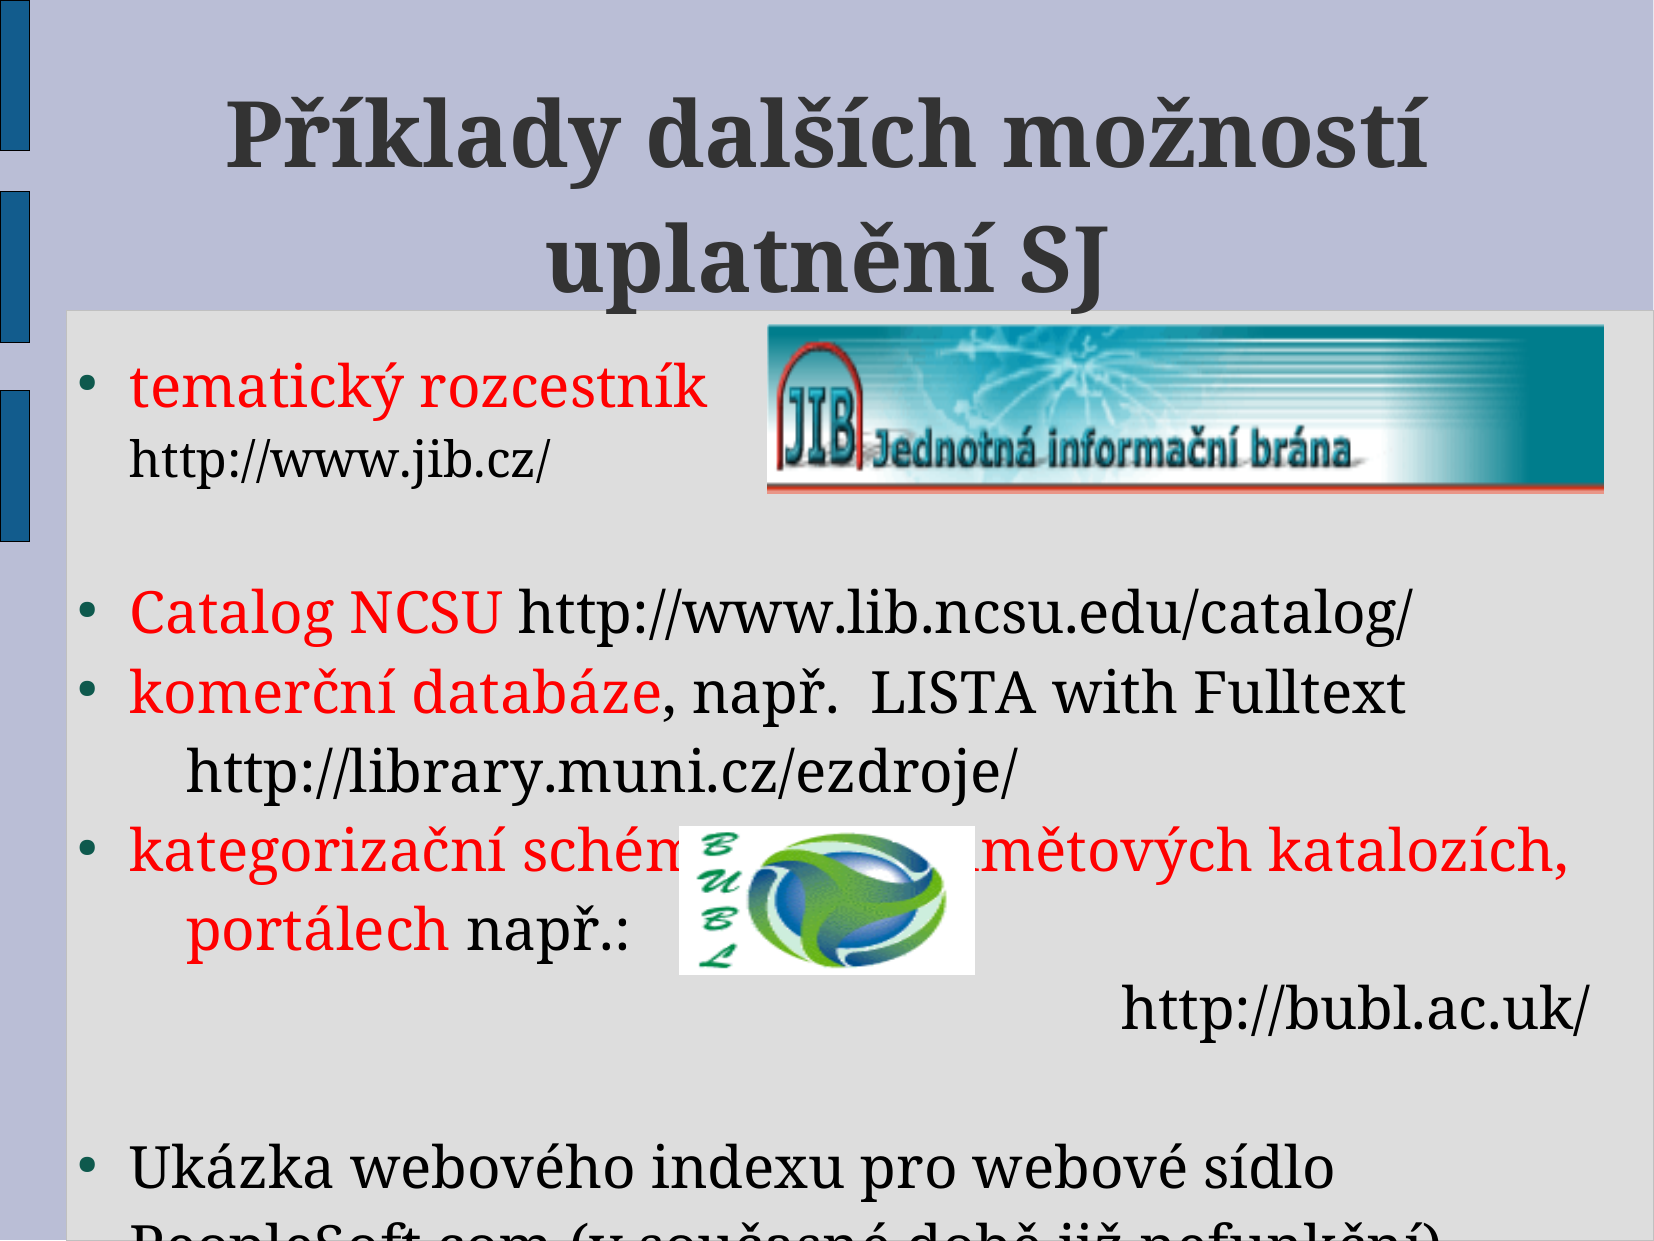

# Příklady dalších možností uplatnění SJ
tematický rozcestník
http://www.jib.cz/
Catalog NCSU http://www.lib.ncsu.edu/catalog/
komerční databáze, např. LISTA with Fulltext http://library.muni.cz/ezdroje/
kategorizační schémata v předmětových katalozích, portálech např.:
 http://bubl.ac.uk/
Ukázka webového indexu pro webové sídlo PeopleSoft.com (v současné době již nefunkční)